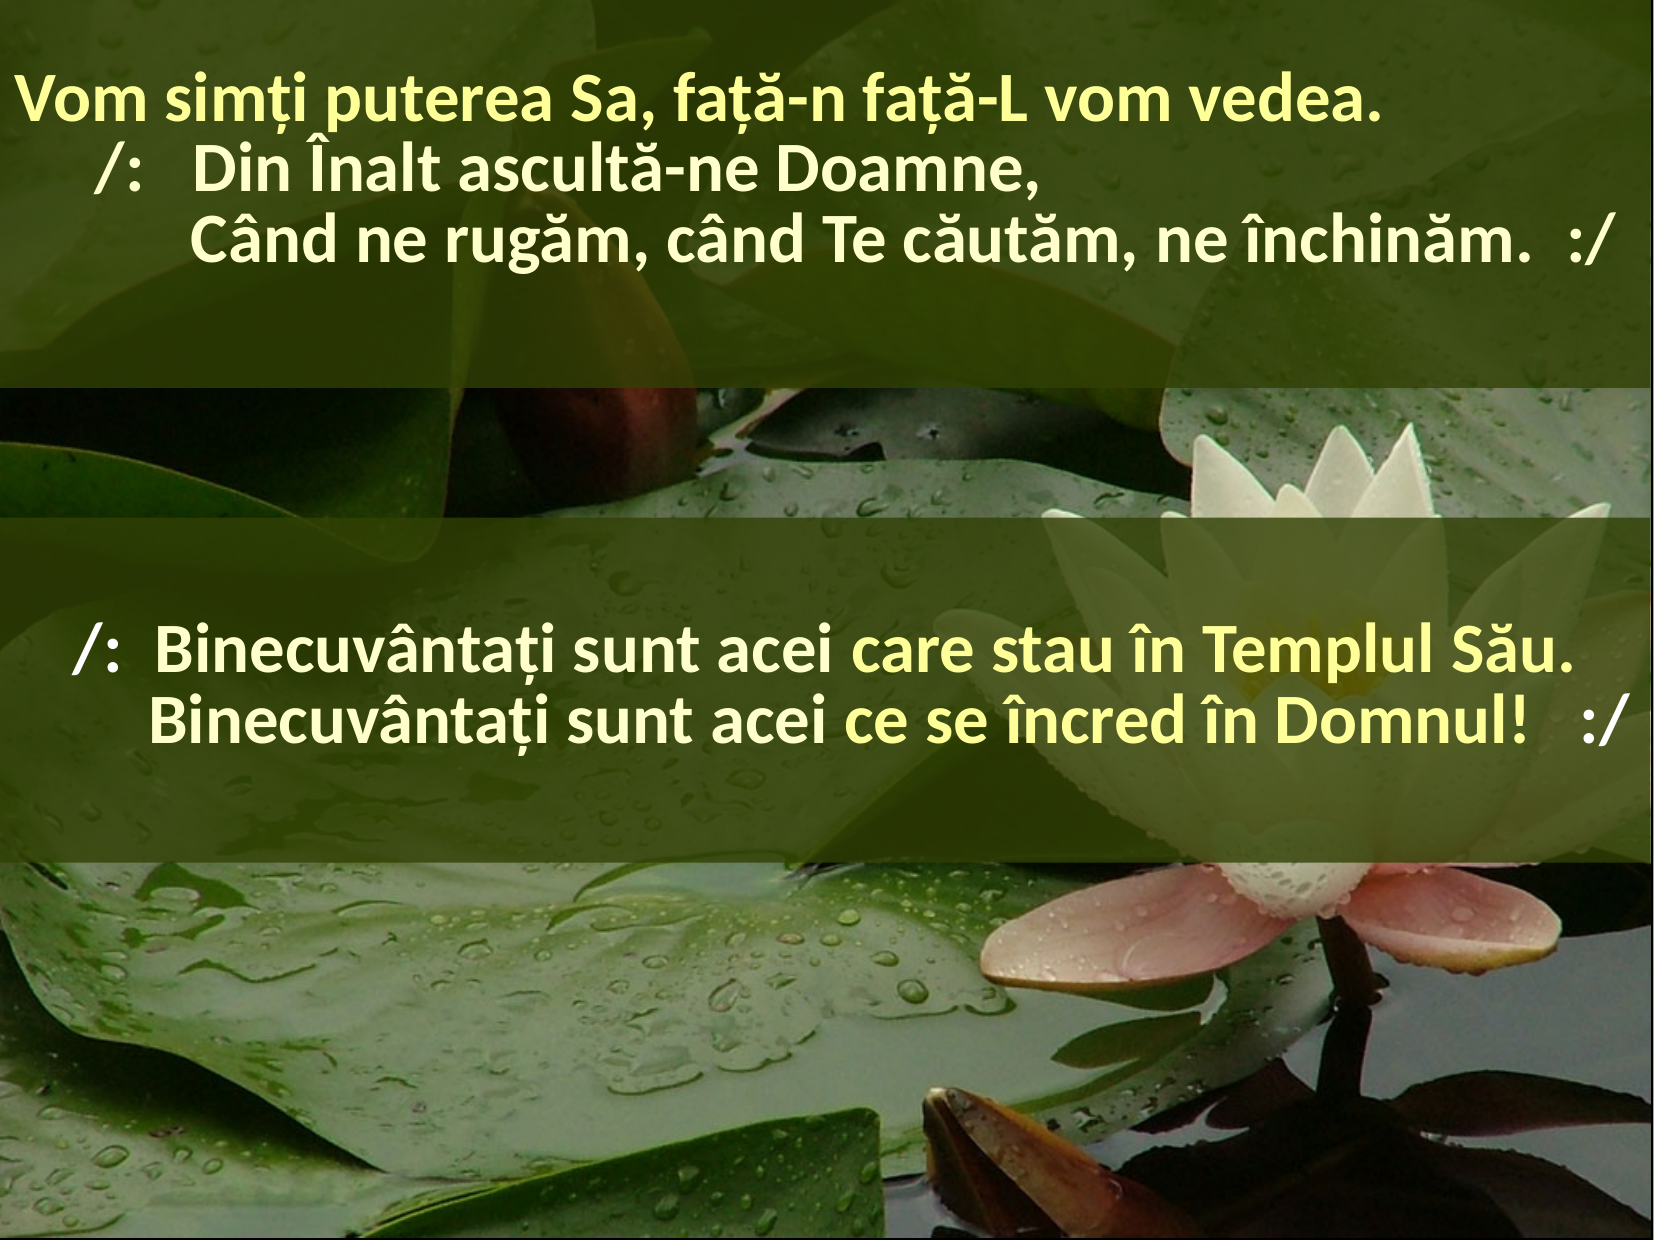

Vom simţi puterea Sa, faţă-n faţă-L vom vedea.
 /: Din Înalt ascultă-ne Doamne,
 Când ne rugăm, când Te căutăm, ne închinăm. :/
/: Binecuvântaţi sunt acei care stau în Templul Său.
 Binecuvântaţi sunt acei ce se încred în Domnul! :/